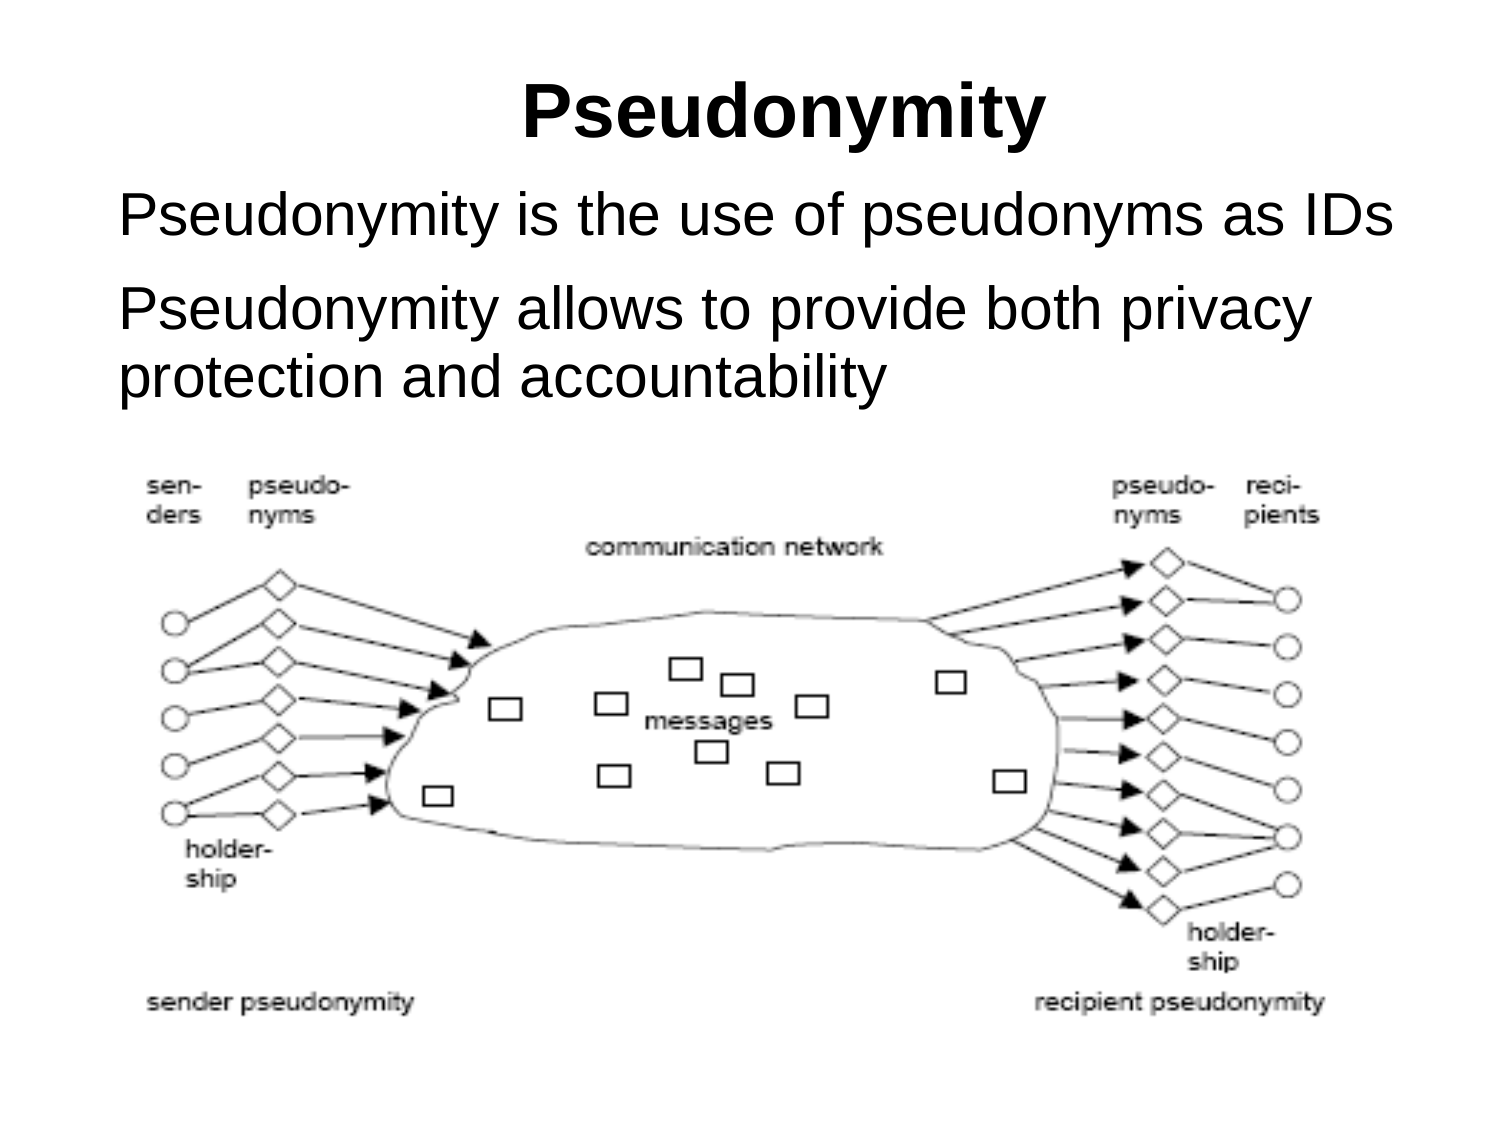

# Pseudonymity
Pseudonymity is the use of pseudonyms as IDs
Pseudonymity allows to provide both privacy protection and accountability